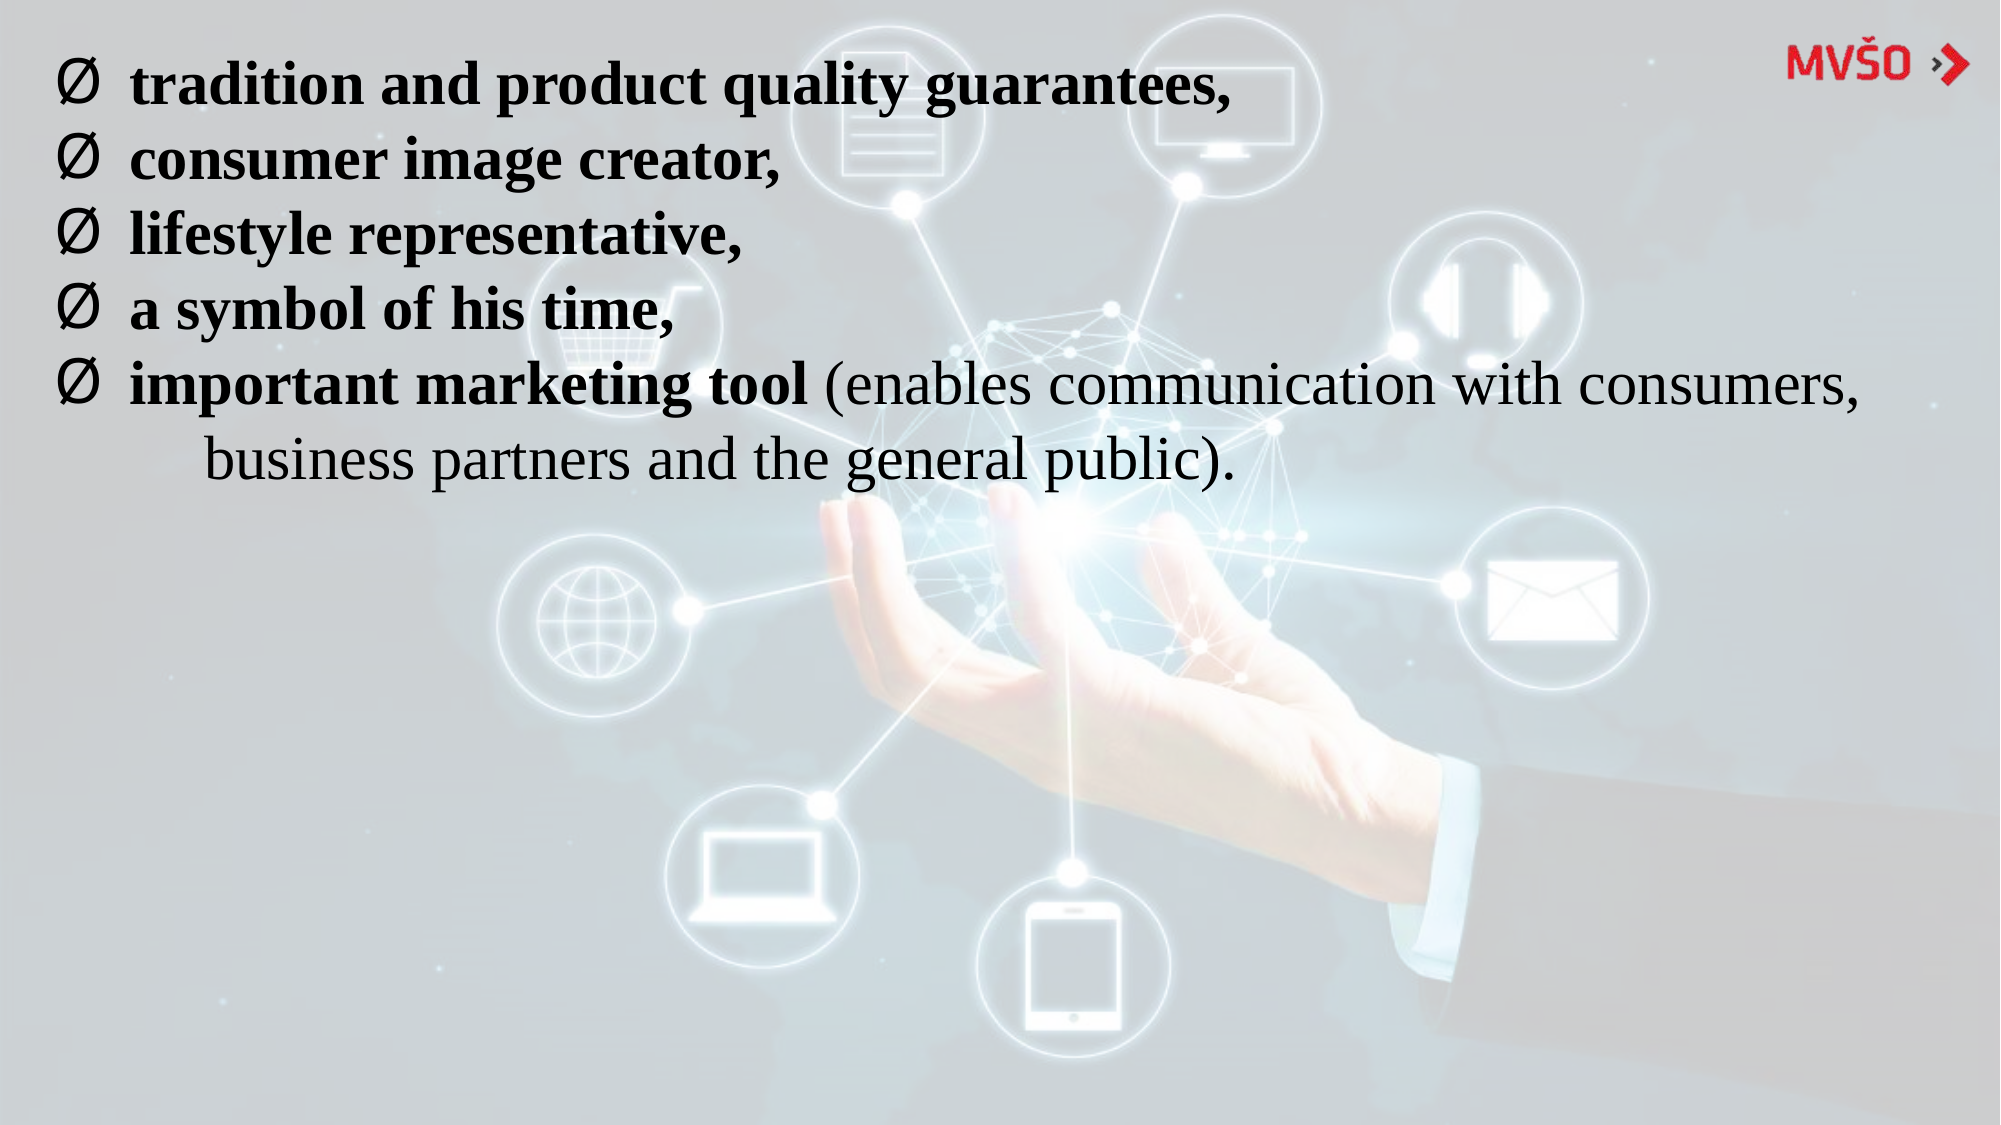

tradition and product quality guarantees,
consumer image creator,
lifestyle representative,
a symbol of his time,
important marketing tool (enables communication with consumers, business partners and the general public).